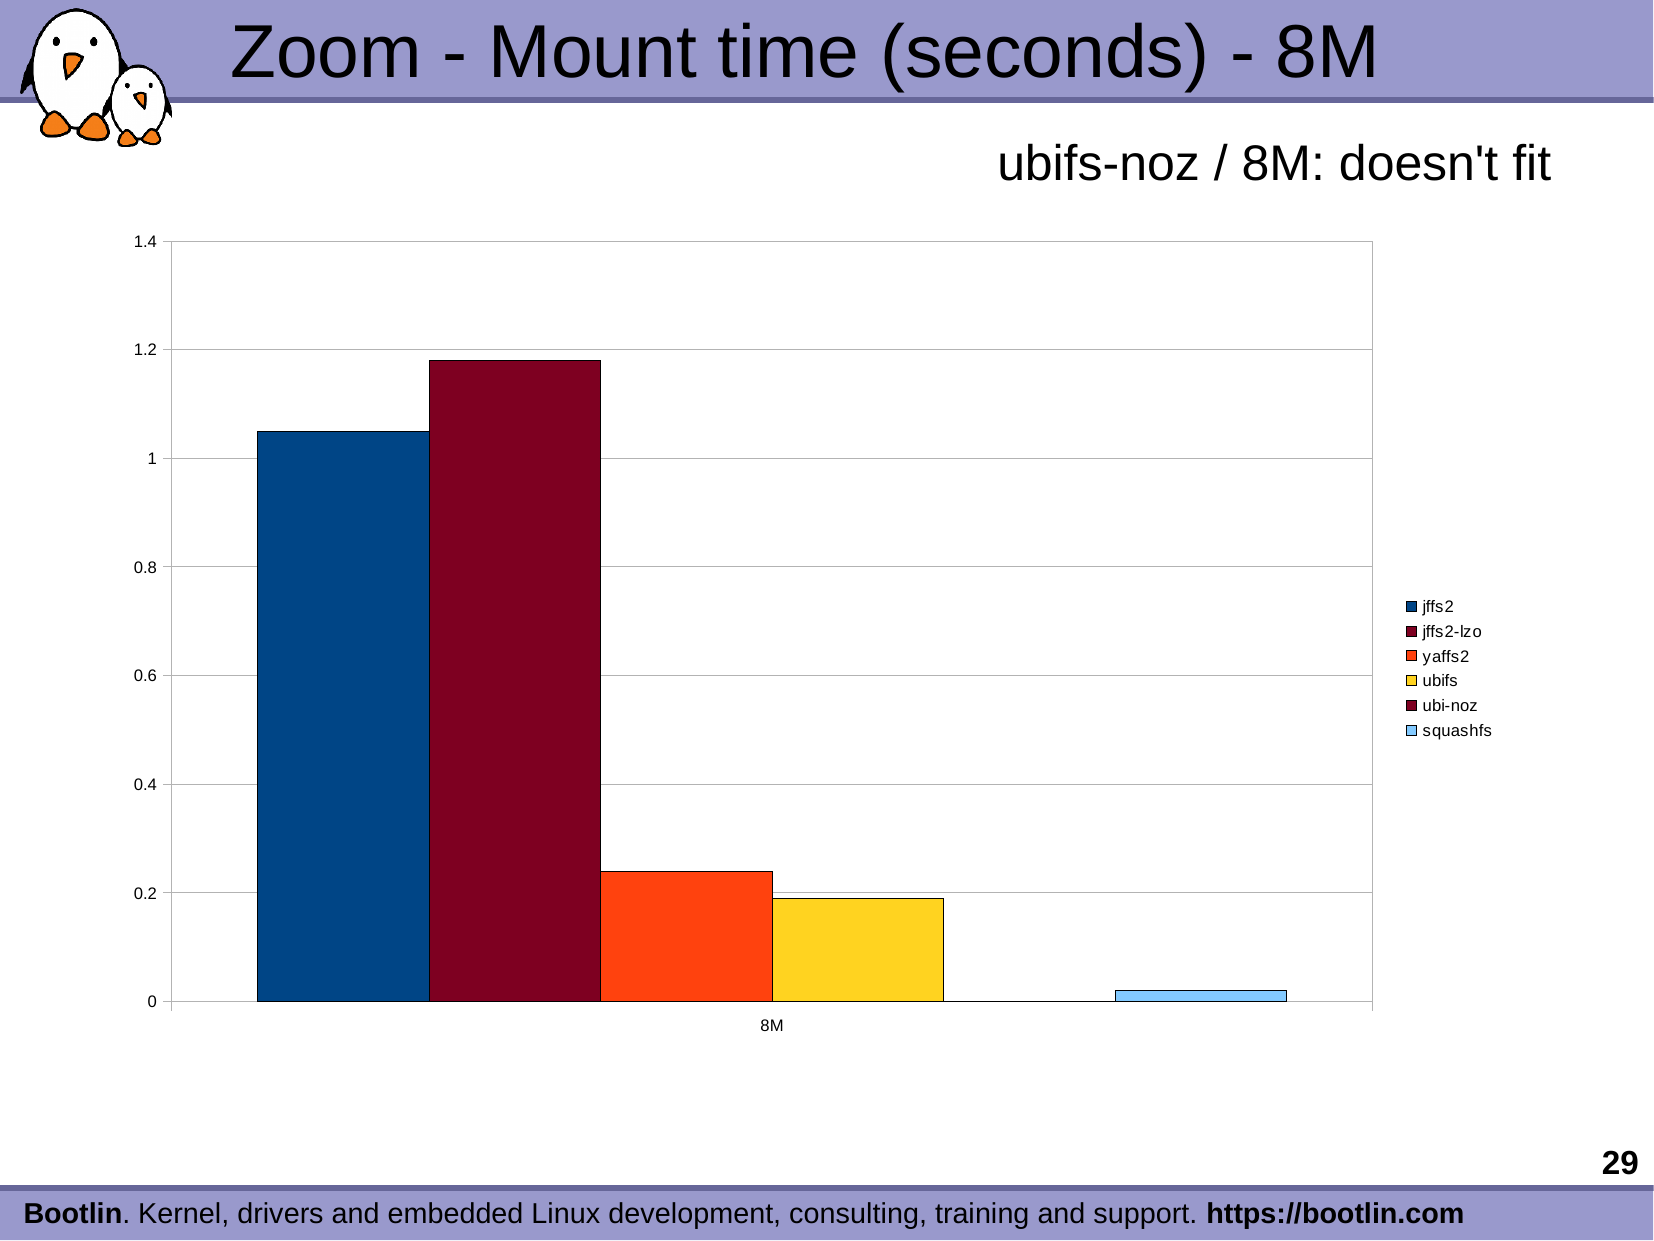

# Zoom - Mount time (seconds) - 8M
ubifs-noz / 8M: doesn't fit
### Chart
| Category | jffs2 | jffs2-lzo | yaffs2 | ubifs | ubi-noz | squashfs |
|---|---|---|---|---|---|---|
| 8M | 1.05 | 1.18 | 0.24 | 0.19 | 0.0 | 0.02 |